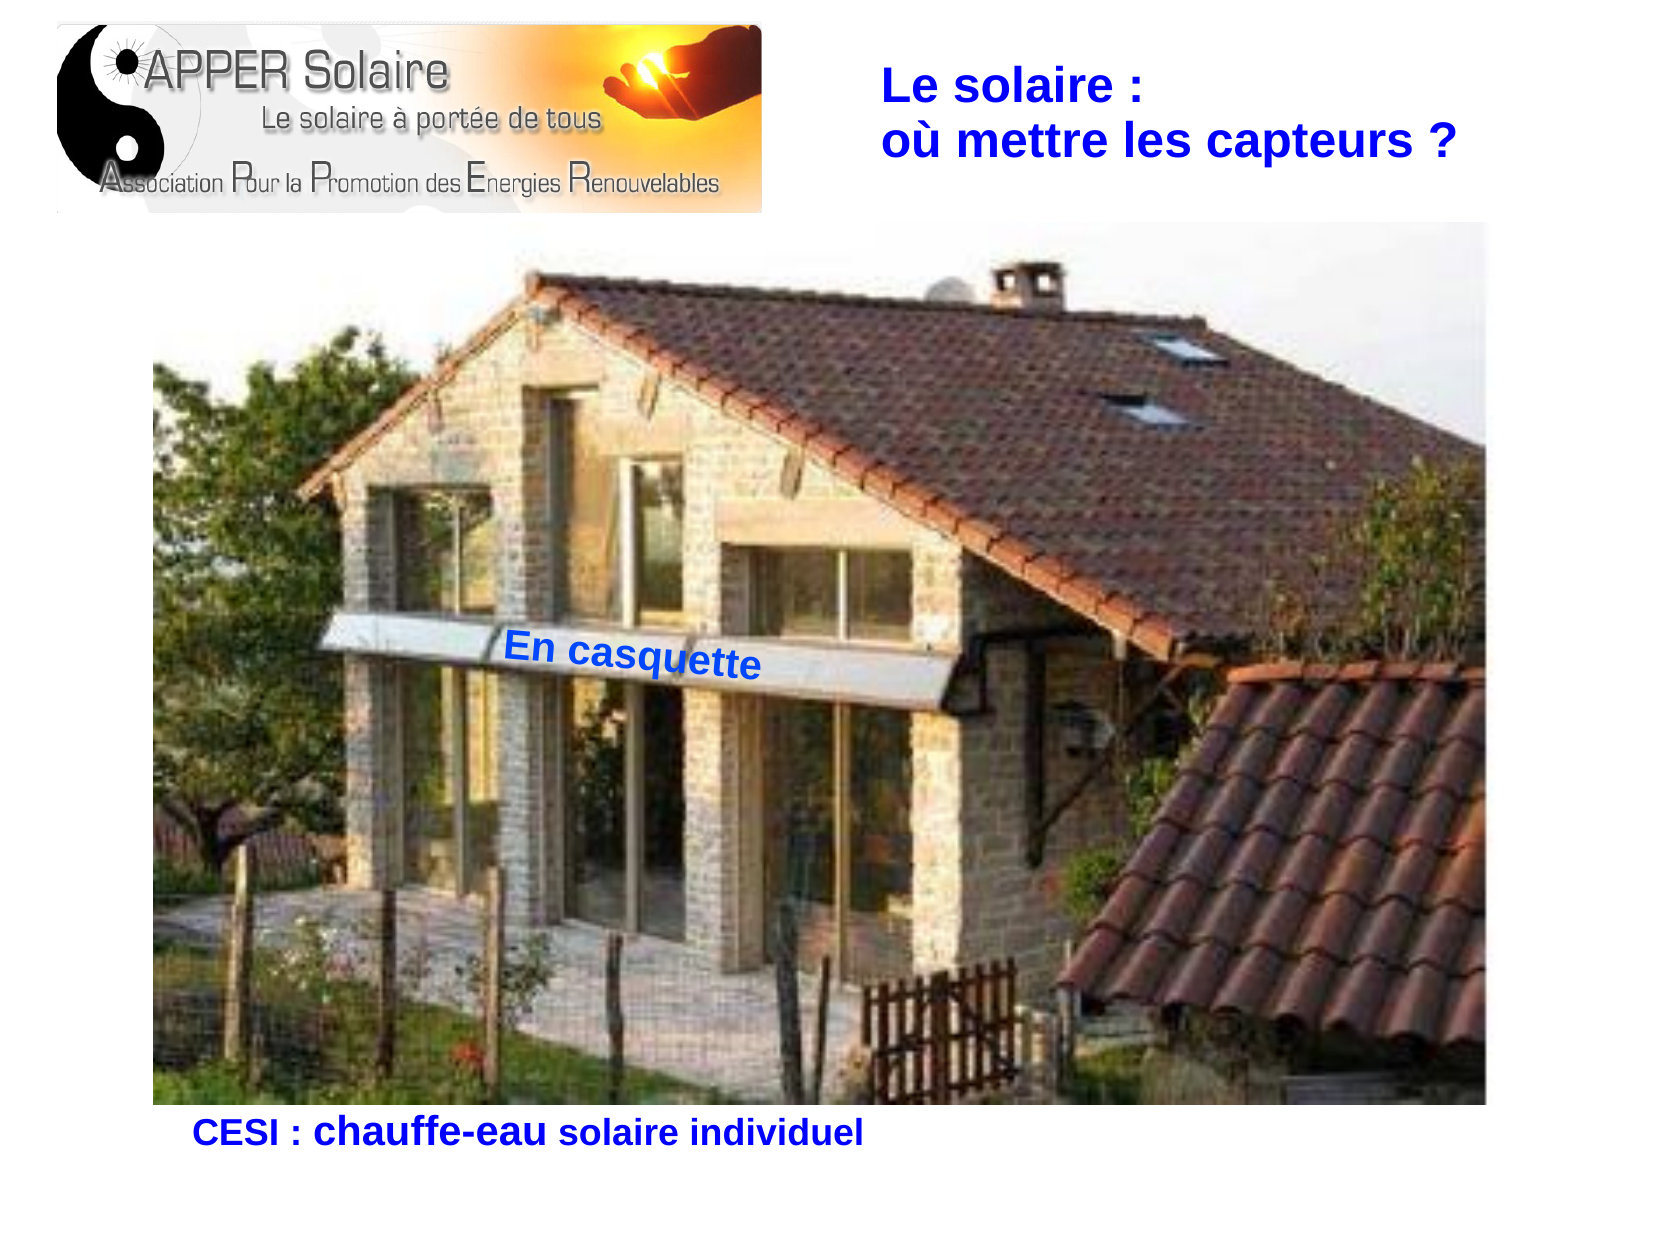

Le solaire :
où mettre les capteurs ?
#
En casquette
 CESI : chauffe-eau solaire individuel